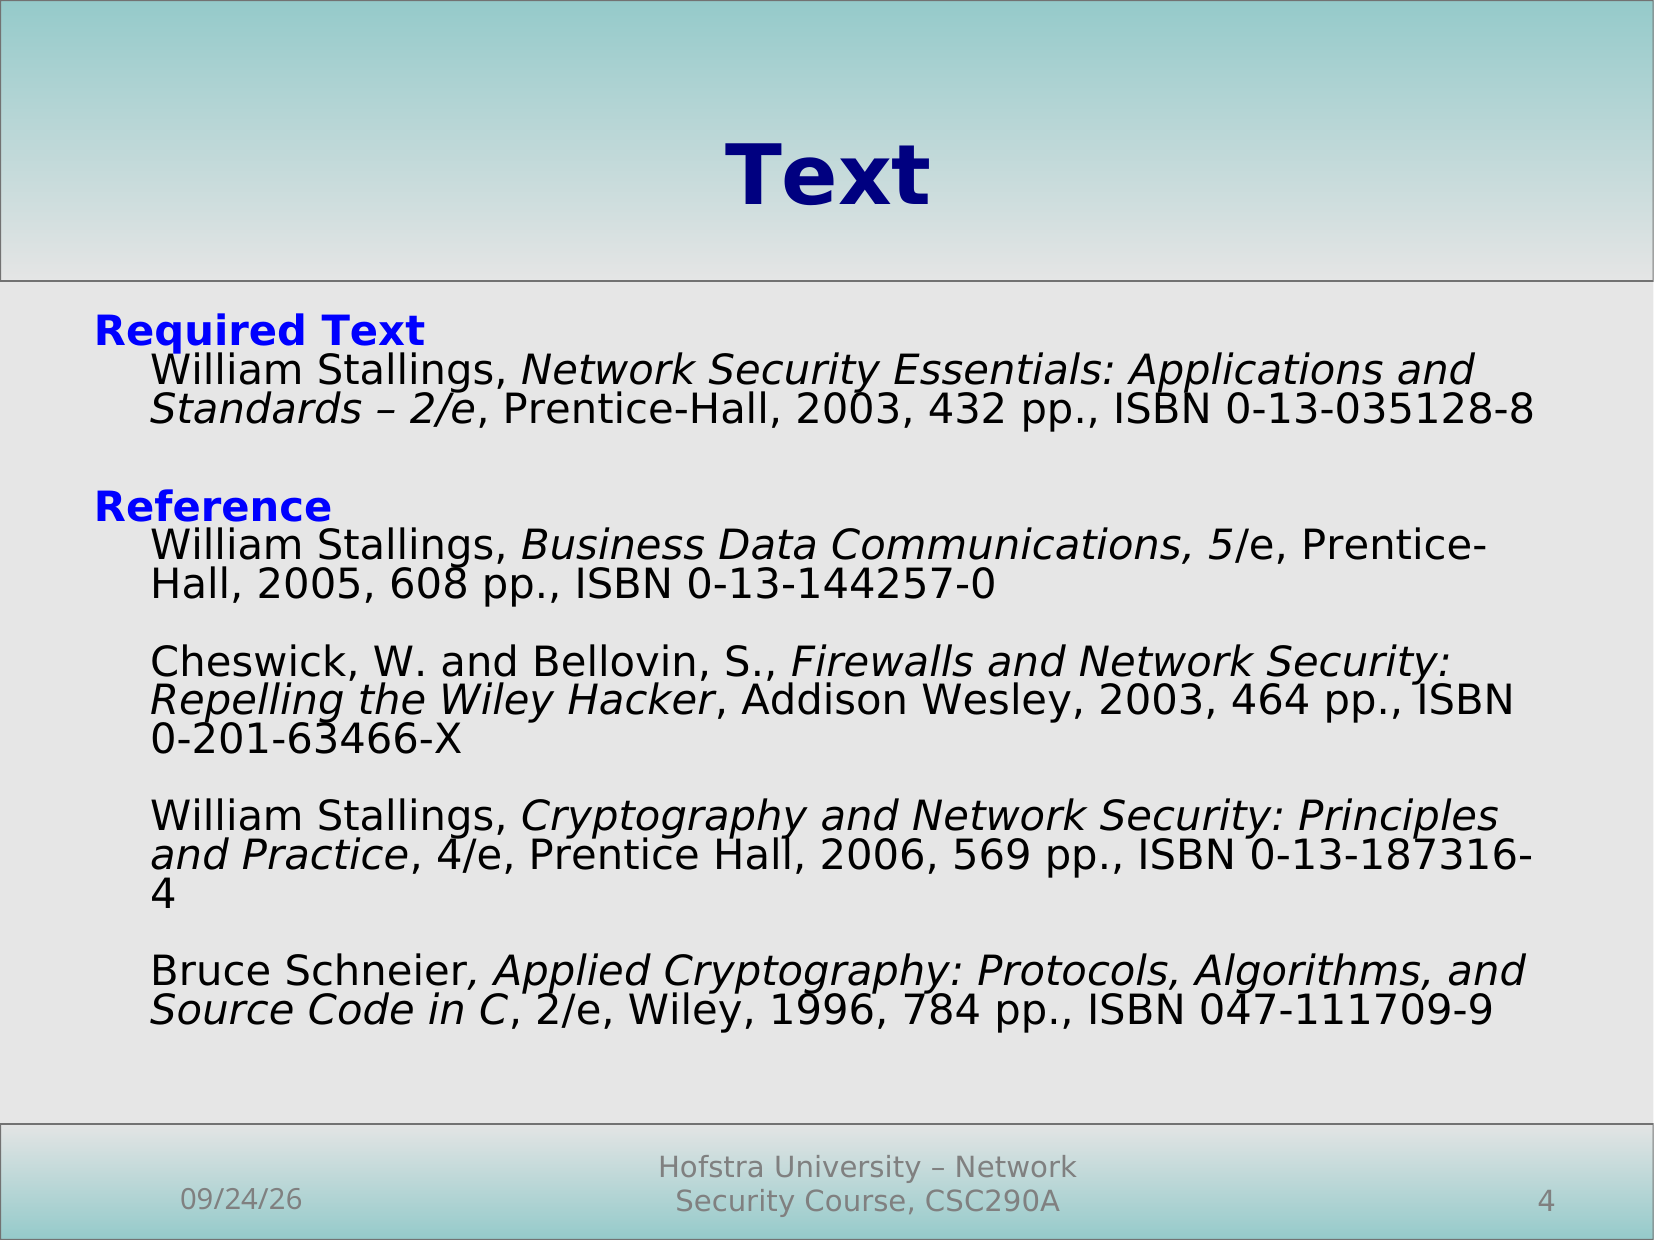

# Text
Required Text
William Stallings, Network Security Essentials: Applications and Standards – 2/e, Prentice-Hall, 2003, 432 pp., ISBN 0-13-035128-8
Reference
William Stallings, Business Data Communications, 5/e, Prentice-Hall, 2005, 608 pp., ISBN 0-13-144257-0
Cheswick, W. and Bellovin, S., Firewalls and Network Security: Repelling the Wiley Hacker, Addison Wesley, 2003, 464 pp., ISBN 0-201-63466-X
William Stallings, Cryptography and Network Security: Principles and Practice, 4/e, Prentice Hall, 2006, 569 pp., ISBN 0-13-187316-4
Bruce Schneier, Applied Cryptography: Protocols, Algorithms, and Source Code in C, 2/e, Wiley, 1996, 784 pp., ISBN 047-111709-9
4